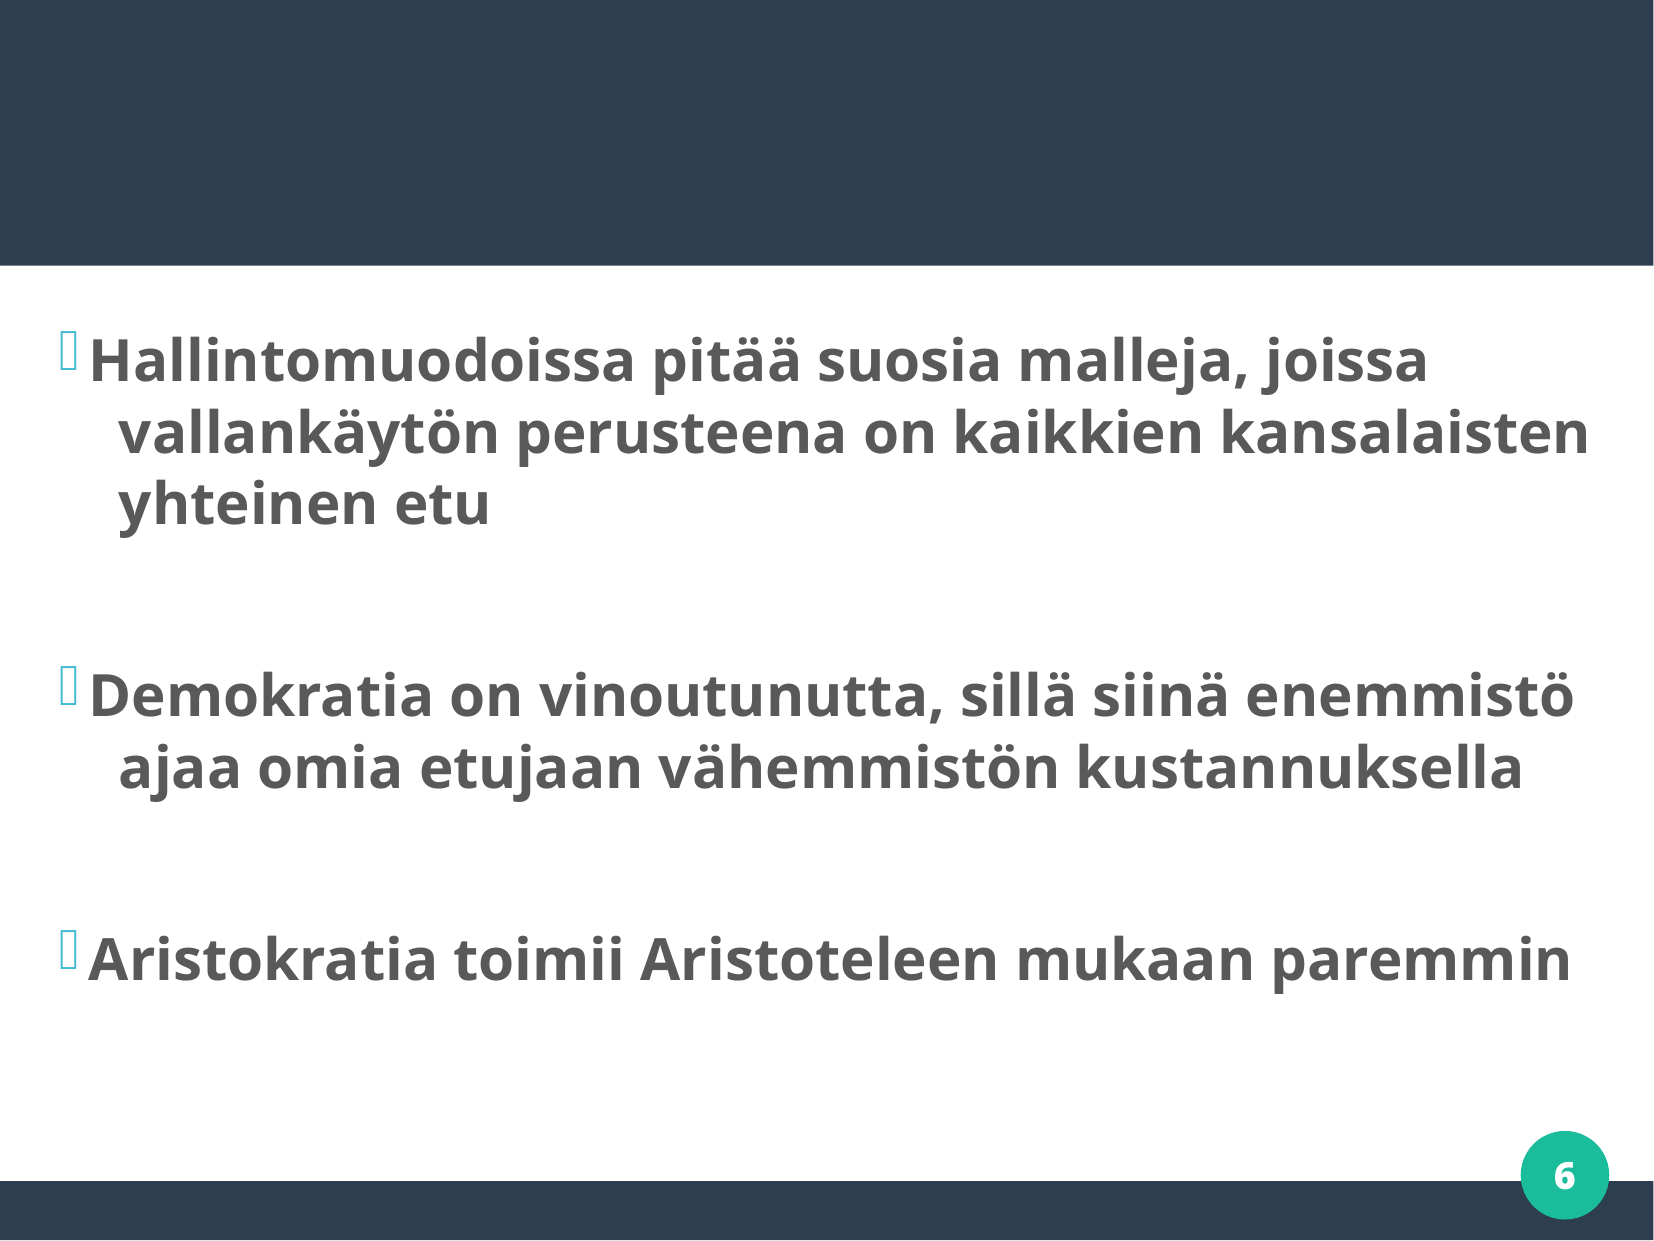

#
Hallintomuodoissa pitää suosia malleja, joissa vallankäytön perusteena on kaikkien kansalaisten yhteinen etu
Demokratia on vinoutunutta, sillä siinä enemmistö ajaa omia etujaan vähemmistön kustannuksella
Aristokratia toimii Aristoteleen mukaan paremmin
6